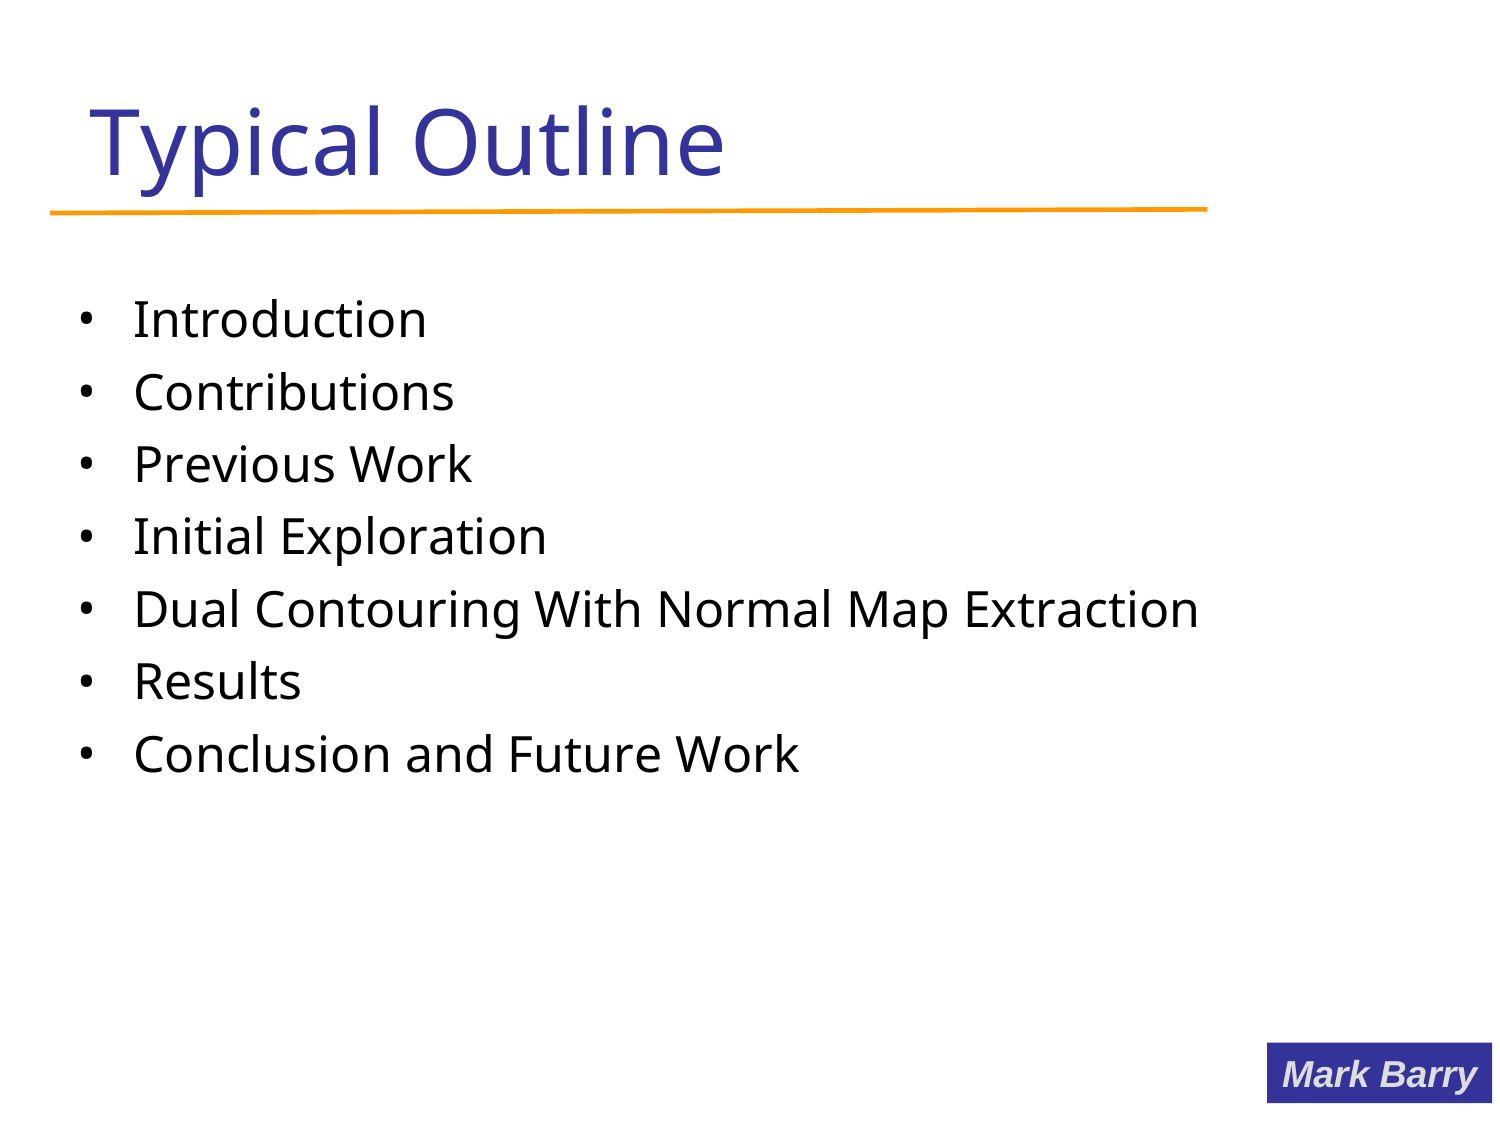

# Typical Outline
Introduction
Contributions
Previous Work
Initial Exploration
Dual Contouring With Normal Map Extraction
Results
Conclusion and Future Work
Mark Barry